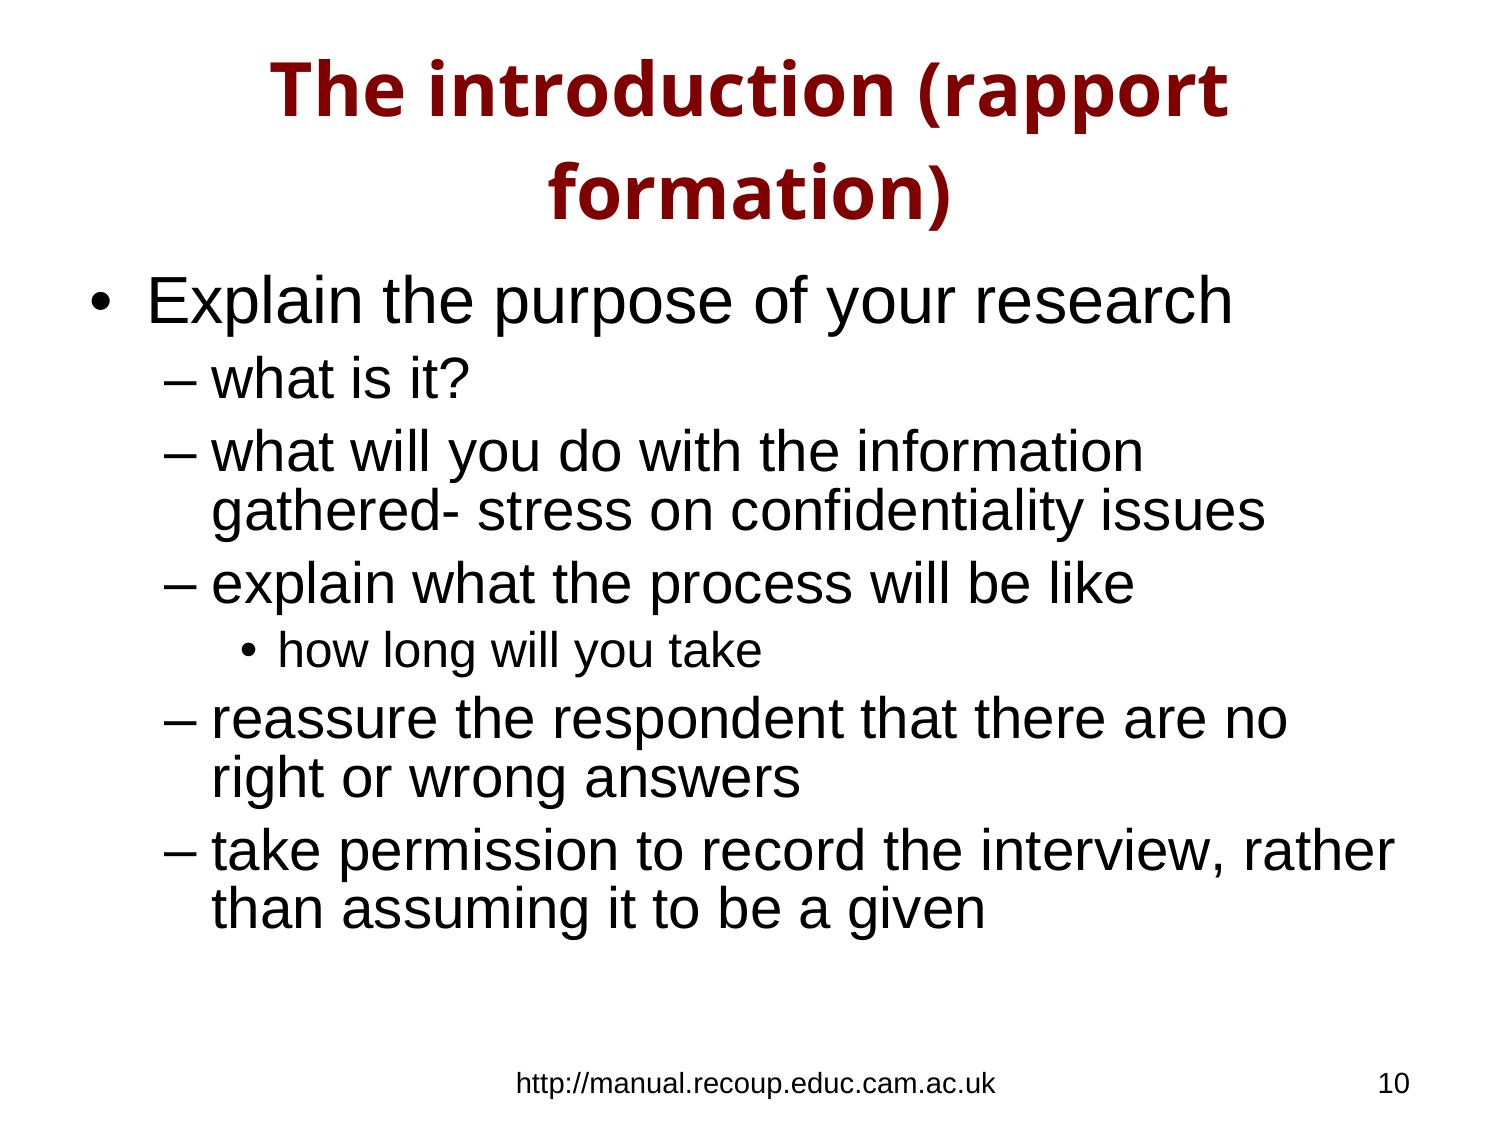

# The introduction (rapport formation)
Explain the purpose of your research
what is it?
what will you do with the information gathered- stress on confidentiality issues
explain what the process will be like
how long will you take
reassure the respondent that there are no right or wrong answers
take permission to record the interview, rather than assuming it to be a given
http://manual.recoup.educ.cam.ac.uk
10